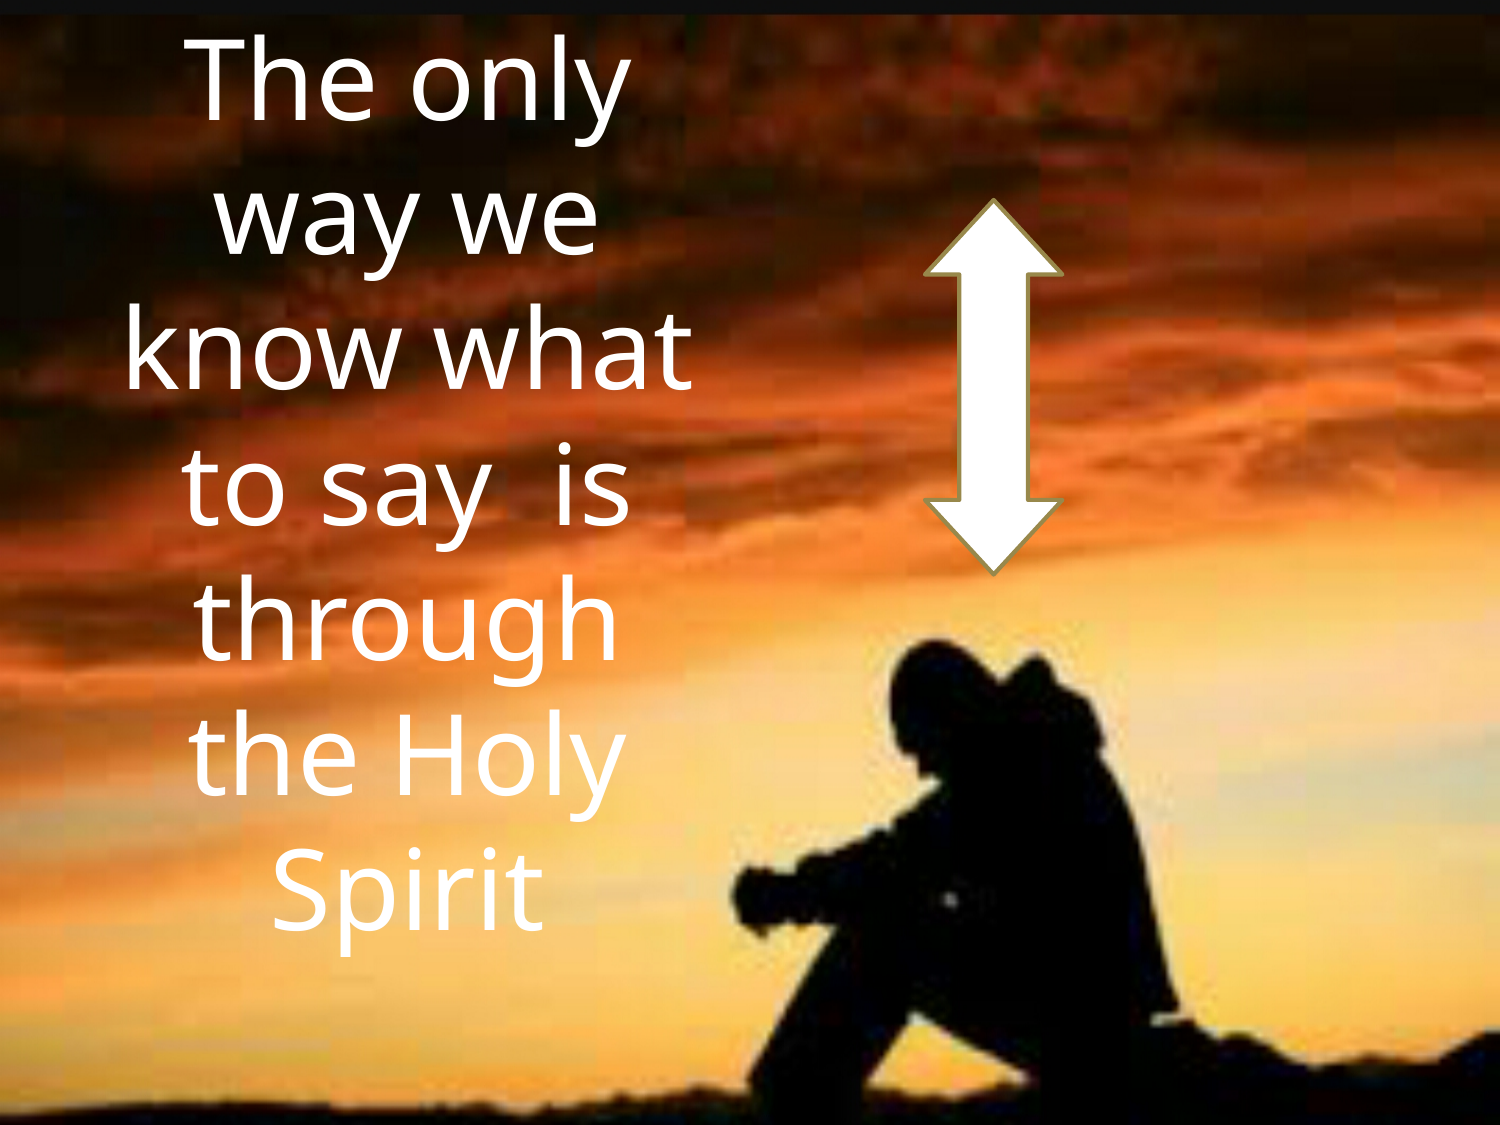

The only way we know what to say is through the Holy Spirit
#